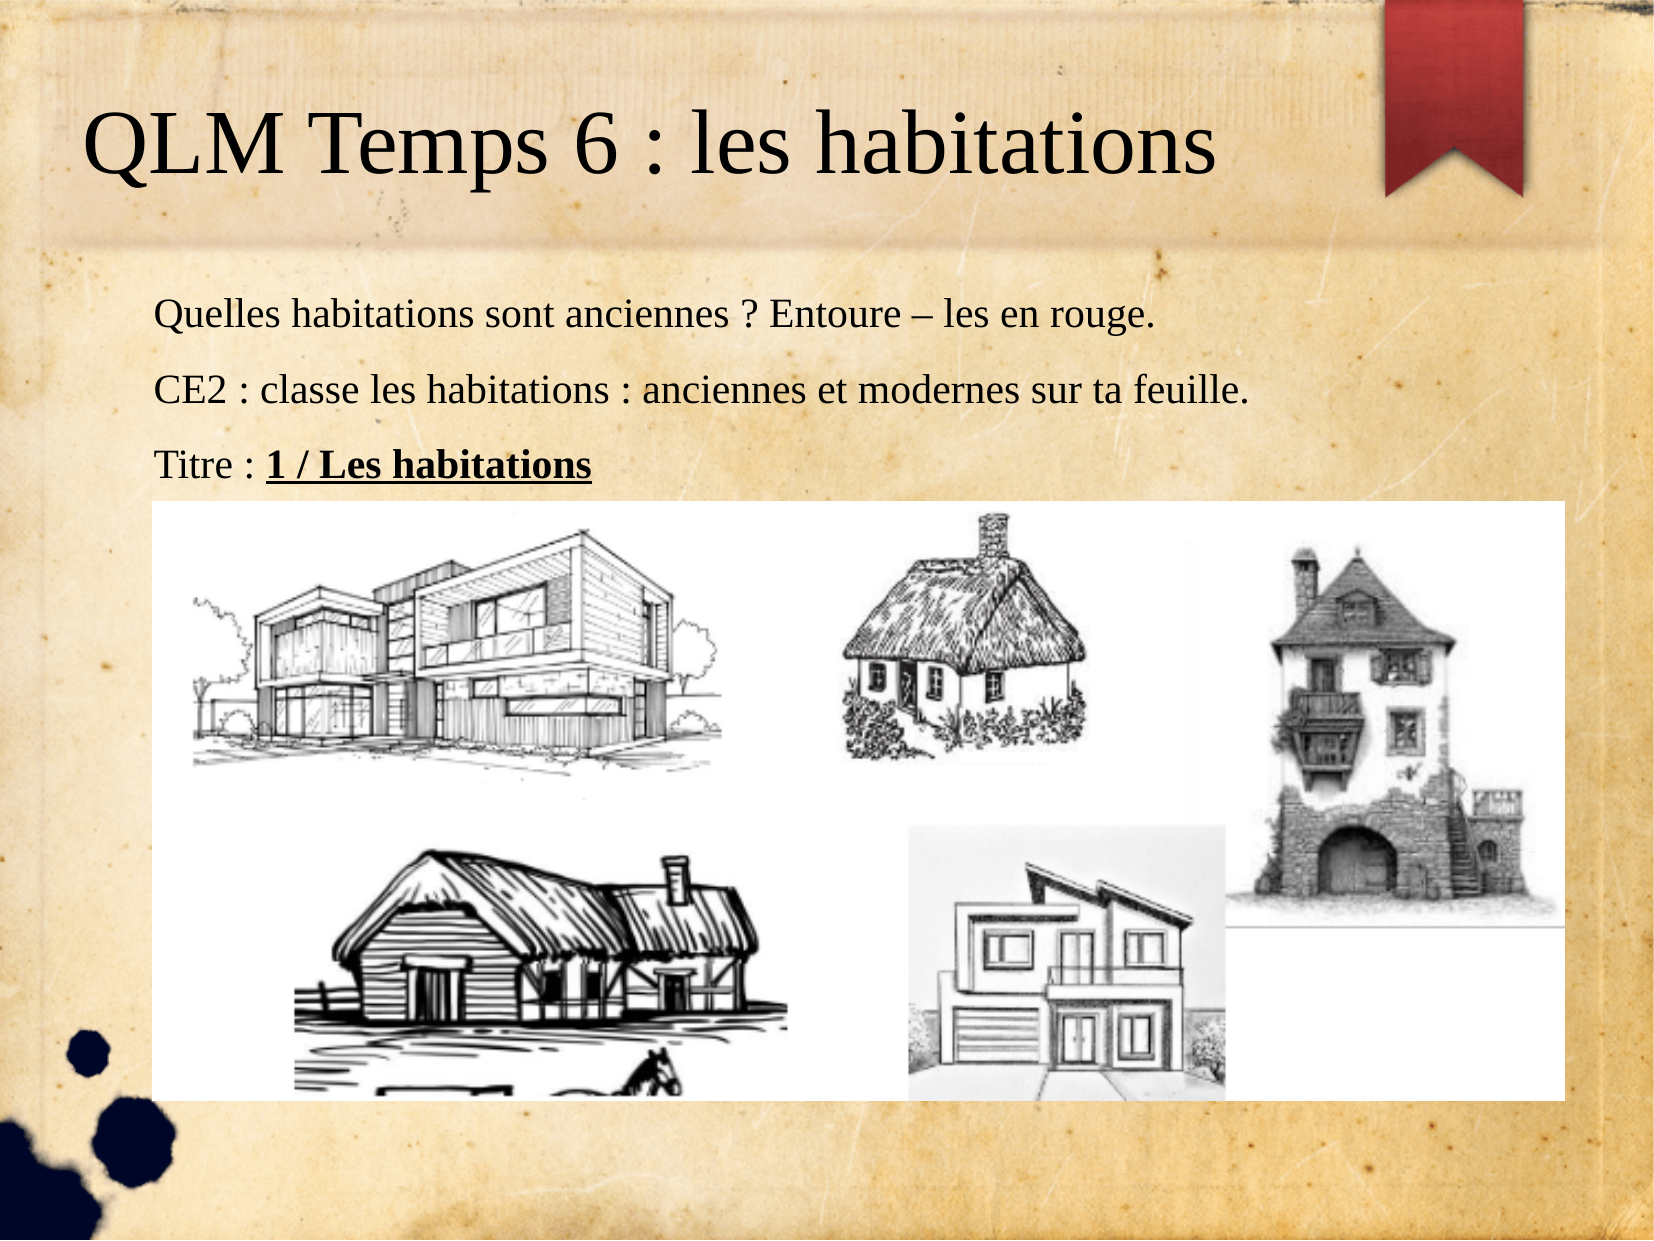

# QLM Temps 6 : les habitations
Quelles habitations sont anciennes ? Entoure – les en rouge.
CE2 : classe les habitations : anciennes et modernes sur ta feuille.
Titre : 1 / Les habitations